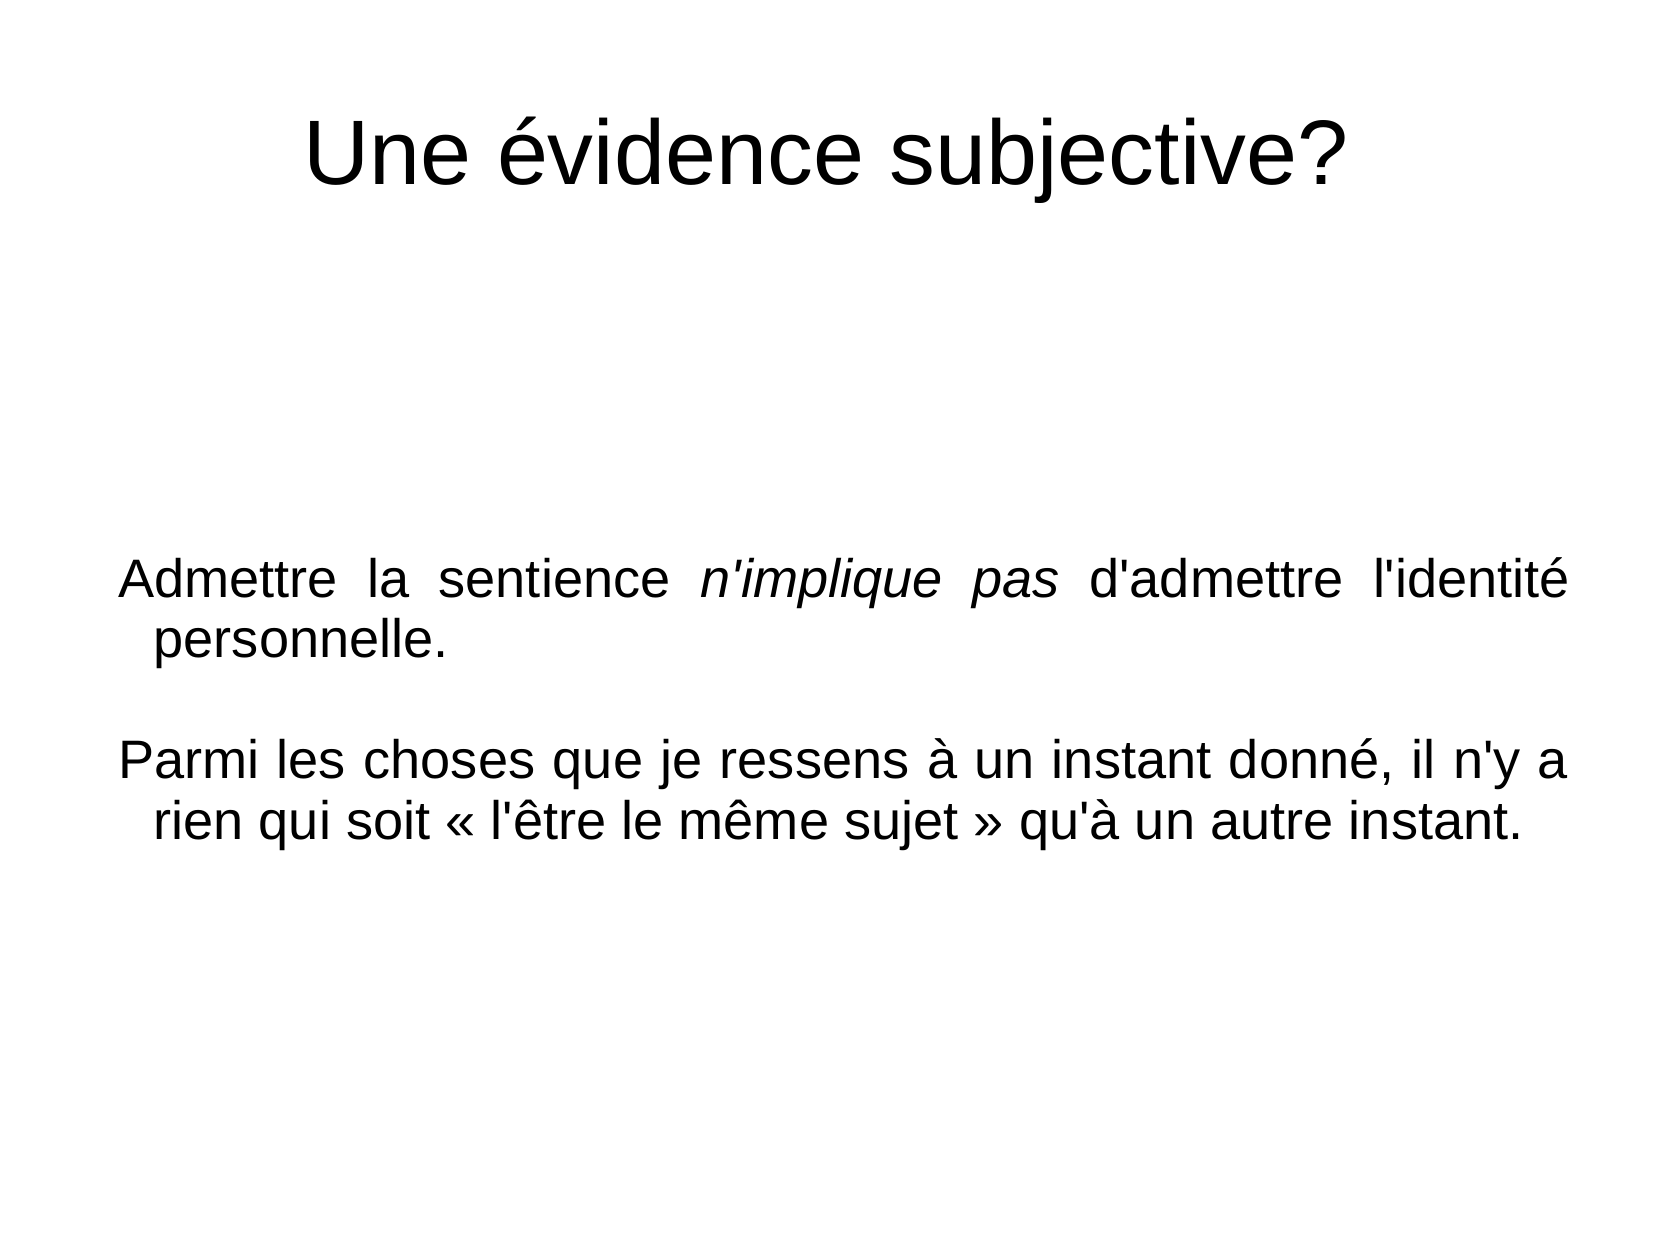

# Une évidence subjective?
Admettre la sentience n'implique pas d'admettre l'identité personnelle.
Parmi les choses que je ressens à un instant donné, il n'y a rien qui soit « l'être le même sujet » qu'à un autre instant.